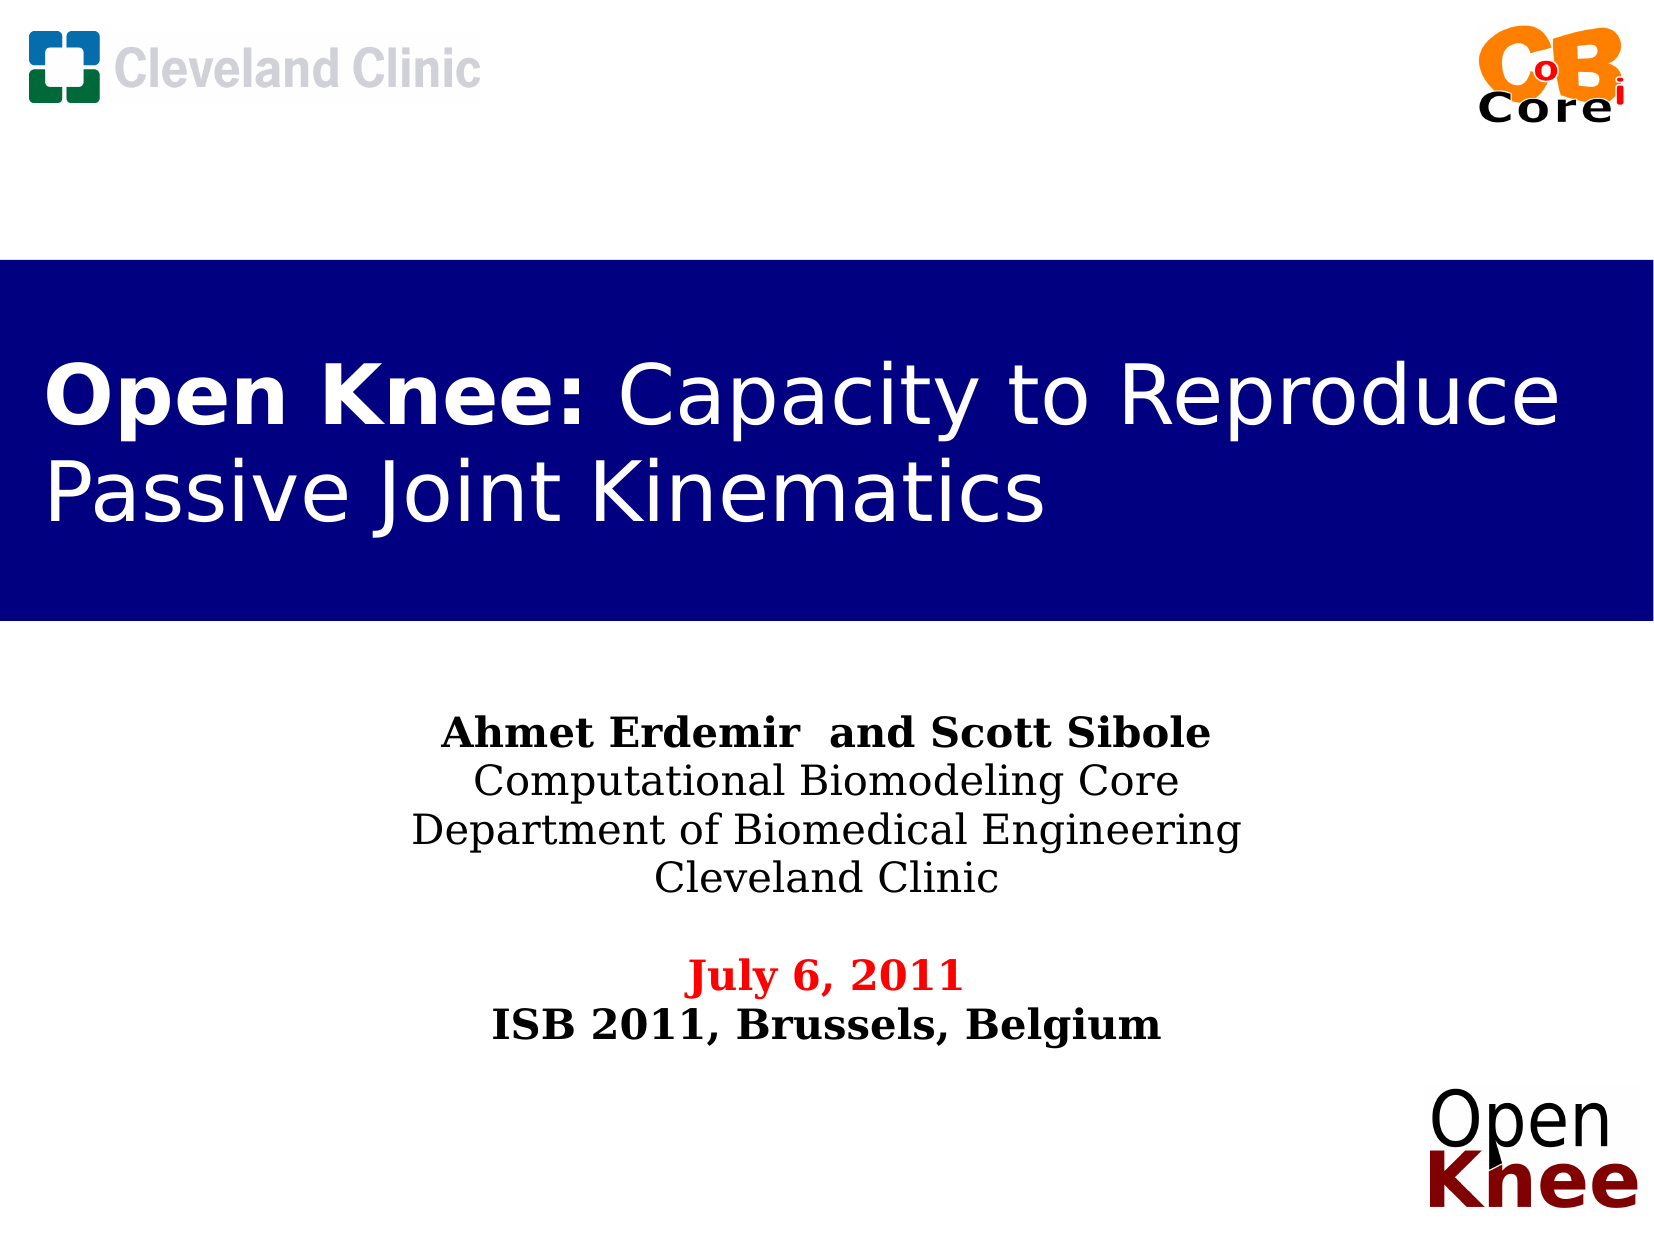

Open Knee: Capacity to Reproduce
Passive Joint Kinematics
Ahmet Erdemir and Scott Sibole
Computational Biomodeling Core
Department of Biomedical Engineering
Cleveland Clinic
July 6, 2011
ISB 2011, Brussels, Belgium